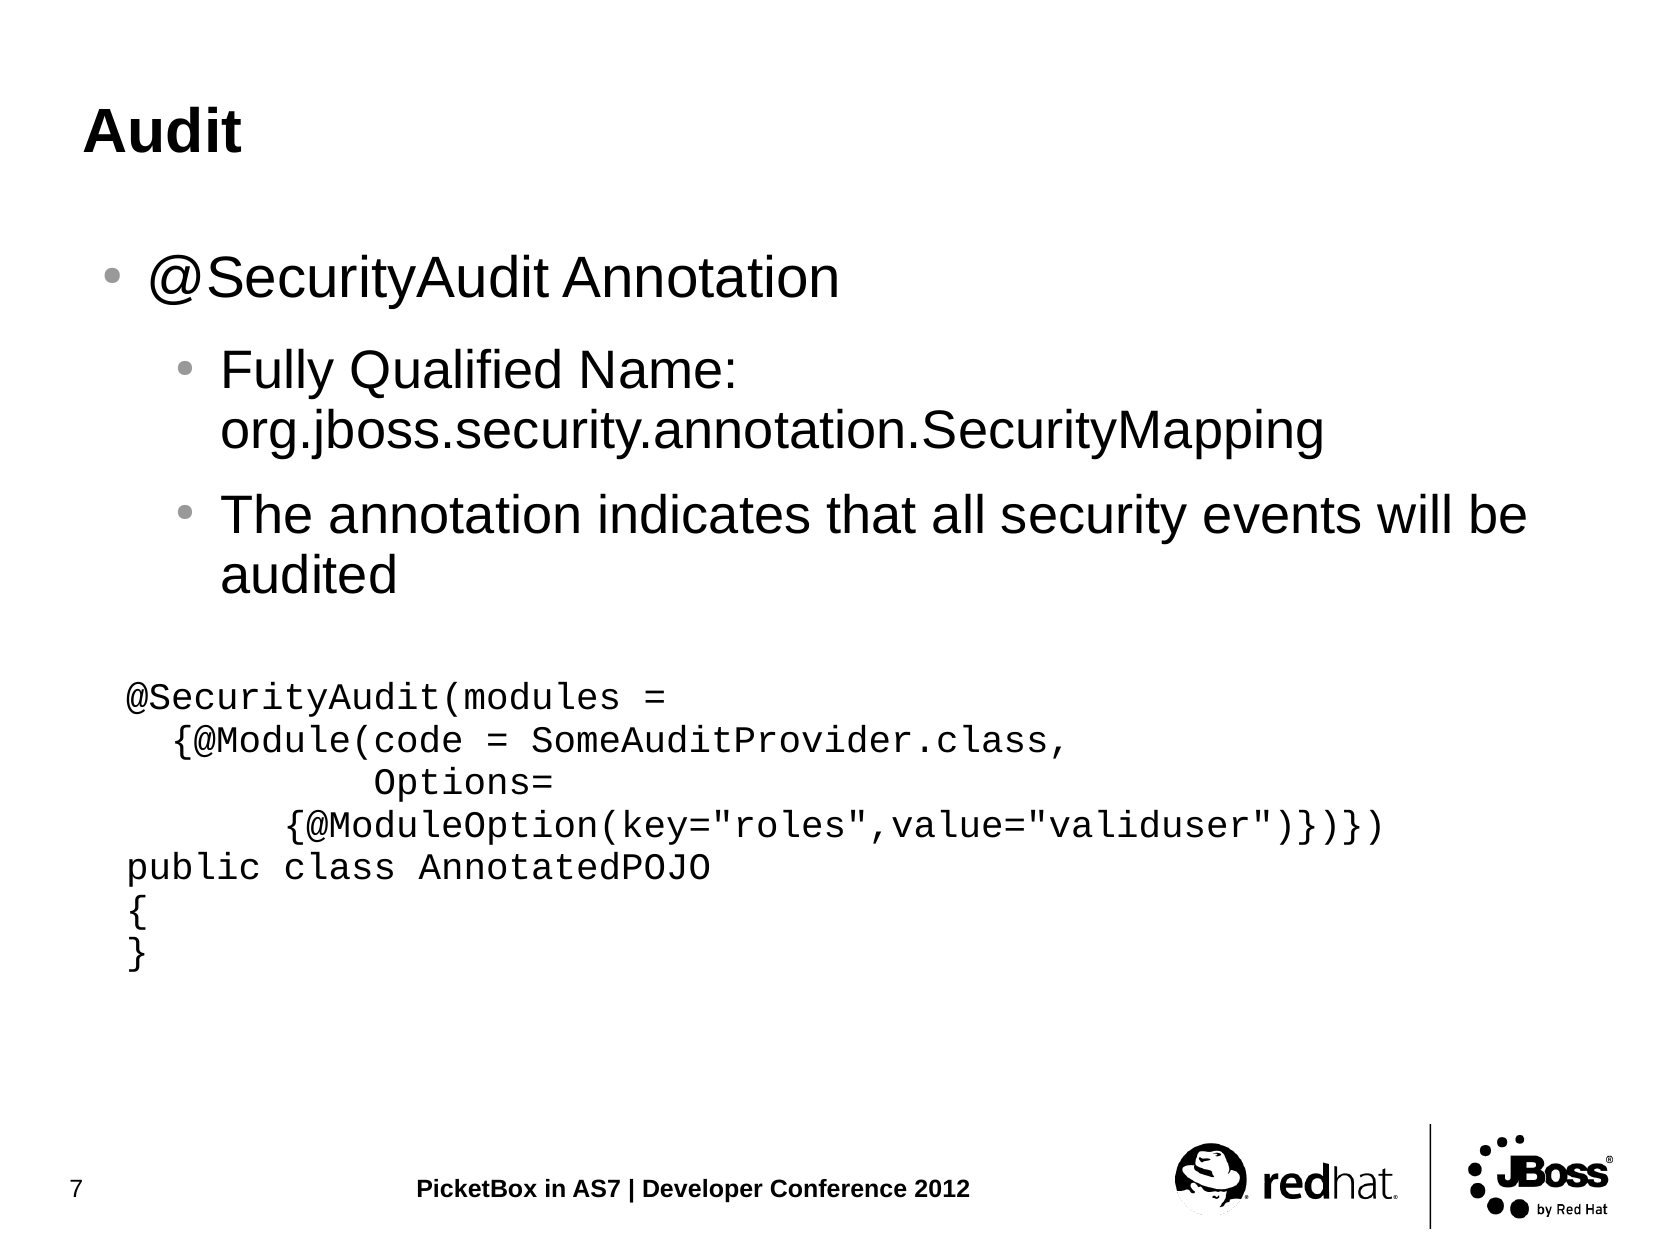

# Audit
@SecurityAudit Annotation
Fully Qualified Name: org.jboss.security.annotation.SecurityMapping
The annotation indicates that all security events will be audited
@SecurityAudit(modules =
 {@Module(code = SomeAuditProvider.class,
 Options=
 {@ModuleOption(key="roles",value="validuser")})})
public class AnnotatedPOJO
{
}